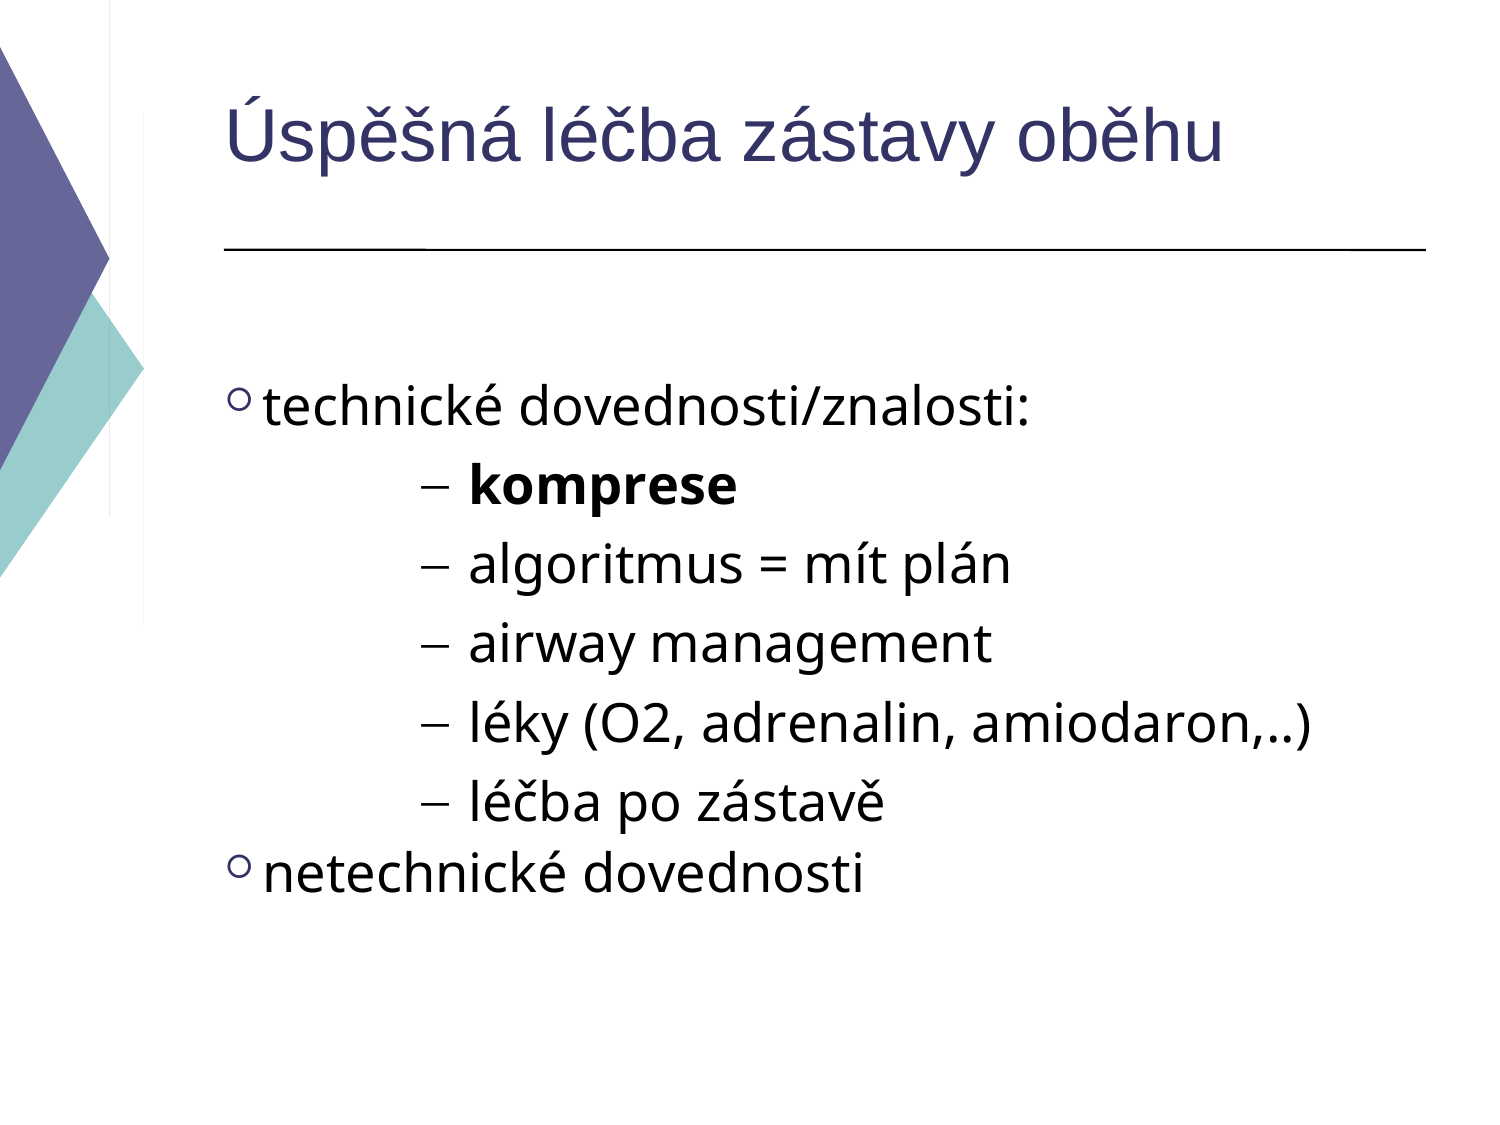

# Úspěšná léčba zástavy oběhu
technické dovednosti/znalosti:
komprese
algoritmus = mít plán
airway management
léky (O2, adrenalin, amiodaron,..)
léčba po zástavě
netechnické dovednosti